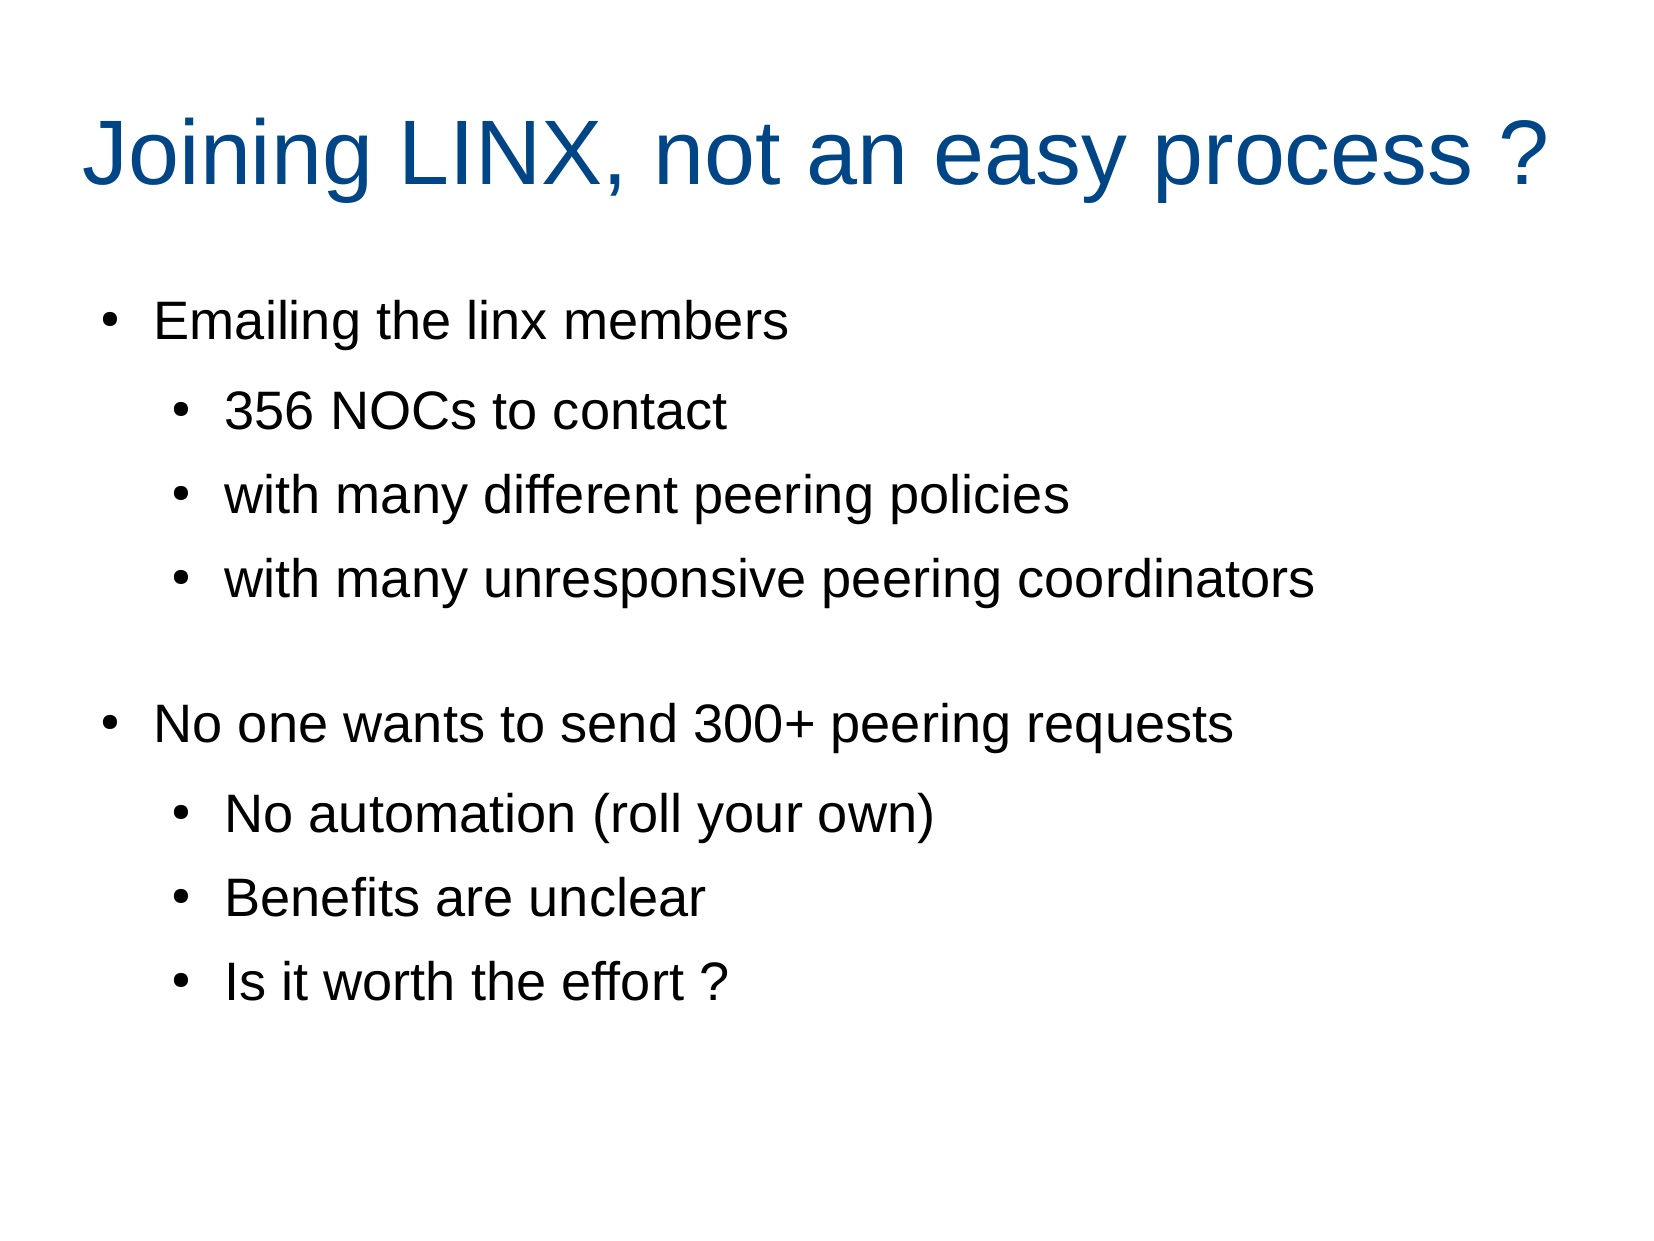

# Joining LINX, not an easy process ?
Emailing the linx members
356 NOCs to contact
with many different peering policies
with many unresponsive peering coordinators
No one wants to send 300+ peering requests
No automation (roll your own)
Benefits are unclear
Is it worth the effort ?